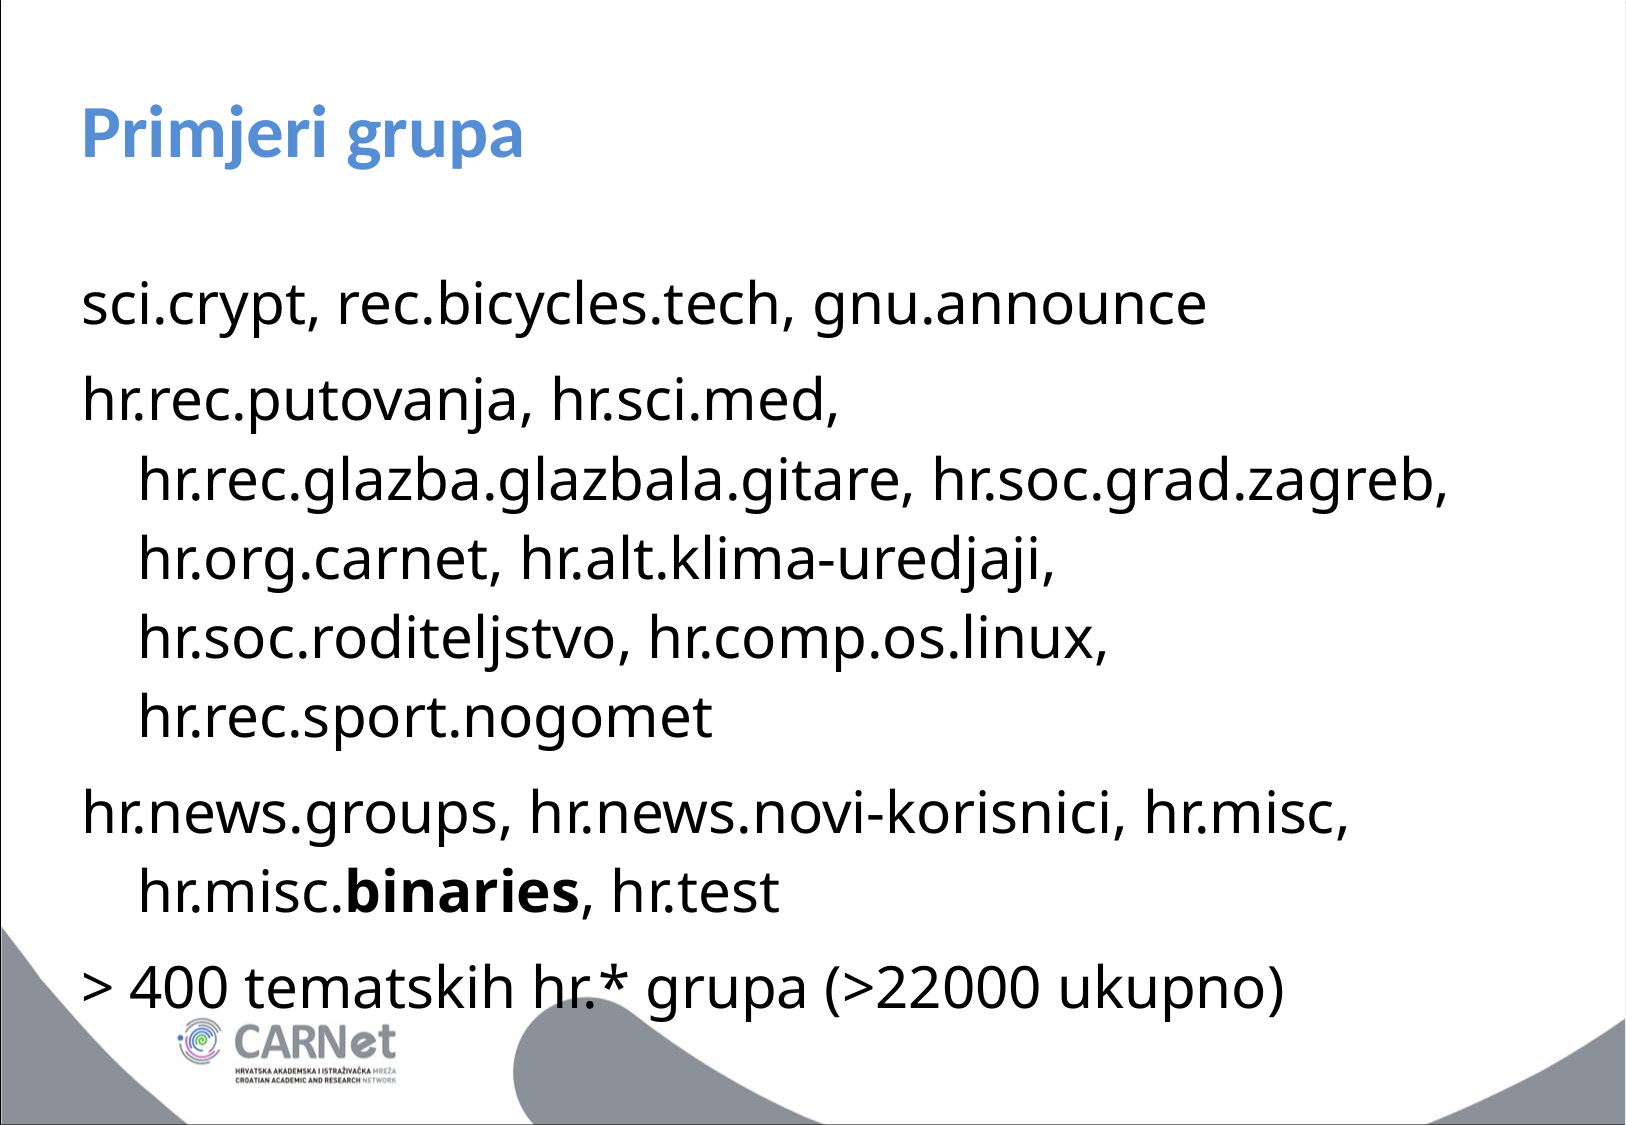

# Primjeri grupa
sci.crypt, rec.bicycles.tech, gnu.announce
hr.rec.putovanja, hr.sci.med, hr.rec.glazba.glazbala.gitare, hr.soc.grad.zagreb, hr.org.carnet, hr.alt.klima-uredjaji, hr.soc.roditeljstvo, hr.comp.os.linux, hr.rec.sport.nogomet
hr.news.groups, hr.news.novi-korisnici, hr.misc, hr.misc.binaries, hr.test
> 400 tematskih hr.* grupa (>22000 ukupno)